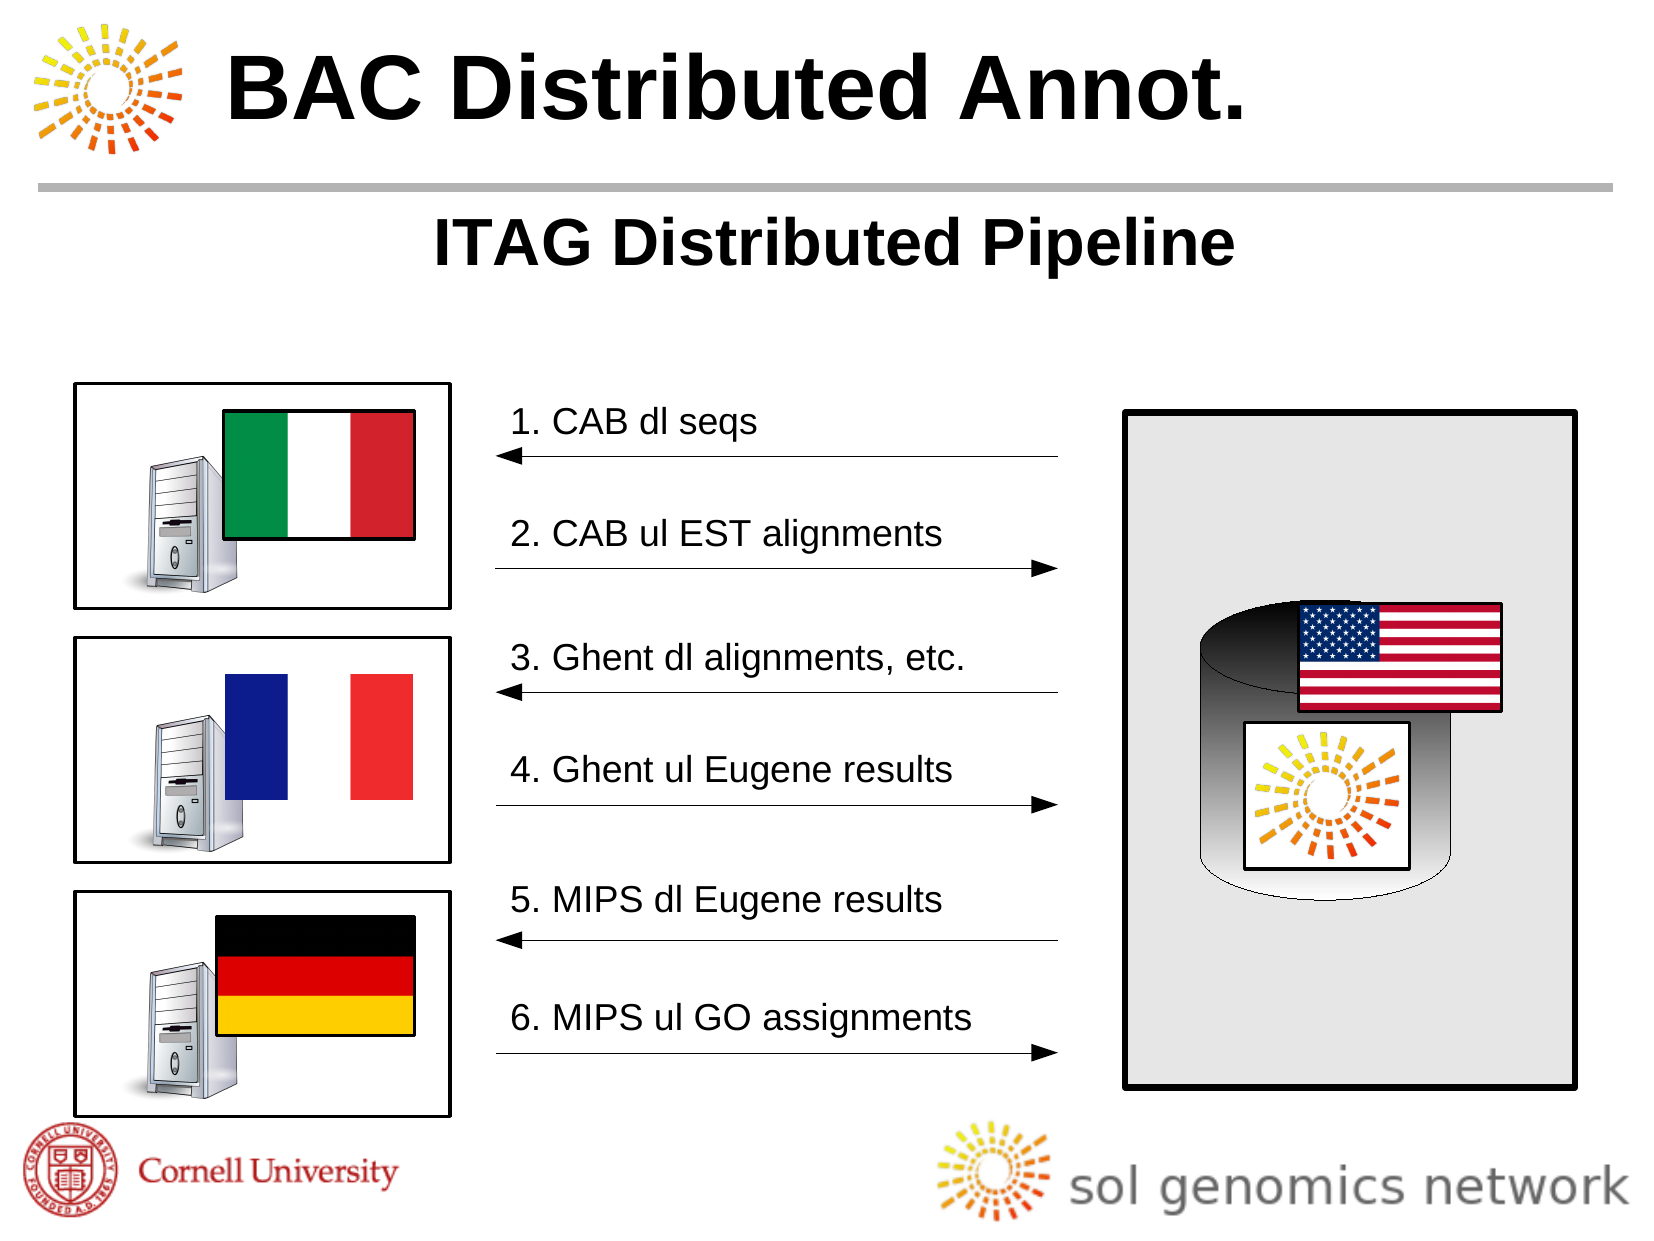

# BAC Distributed Annot.
ITAG Distributed Pipeline
1. CAB dl seqs
2. CAB ul EST alignments
3. Ghent dl alignments, etc.
4. Ghent ul Eugene results
5. MIPS dl Eugene results
6. MIPS ul GO assignments